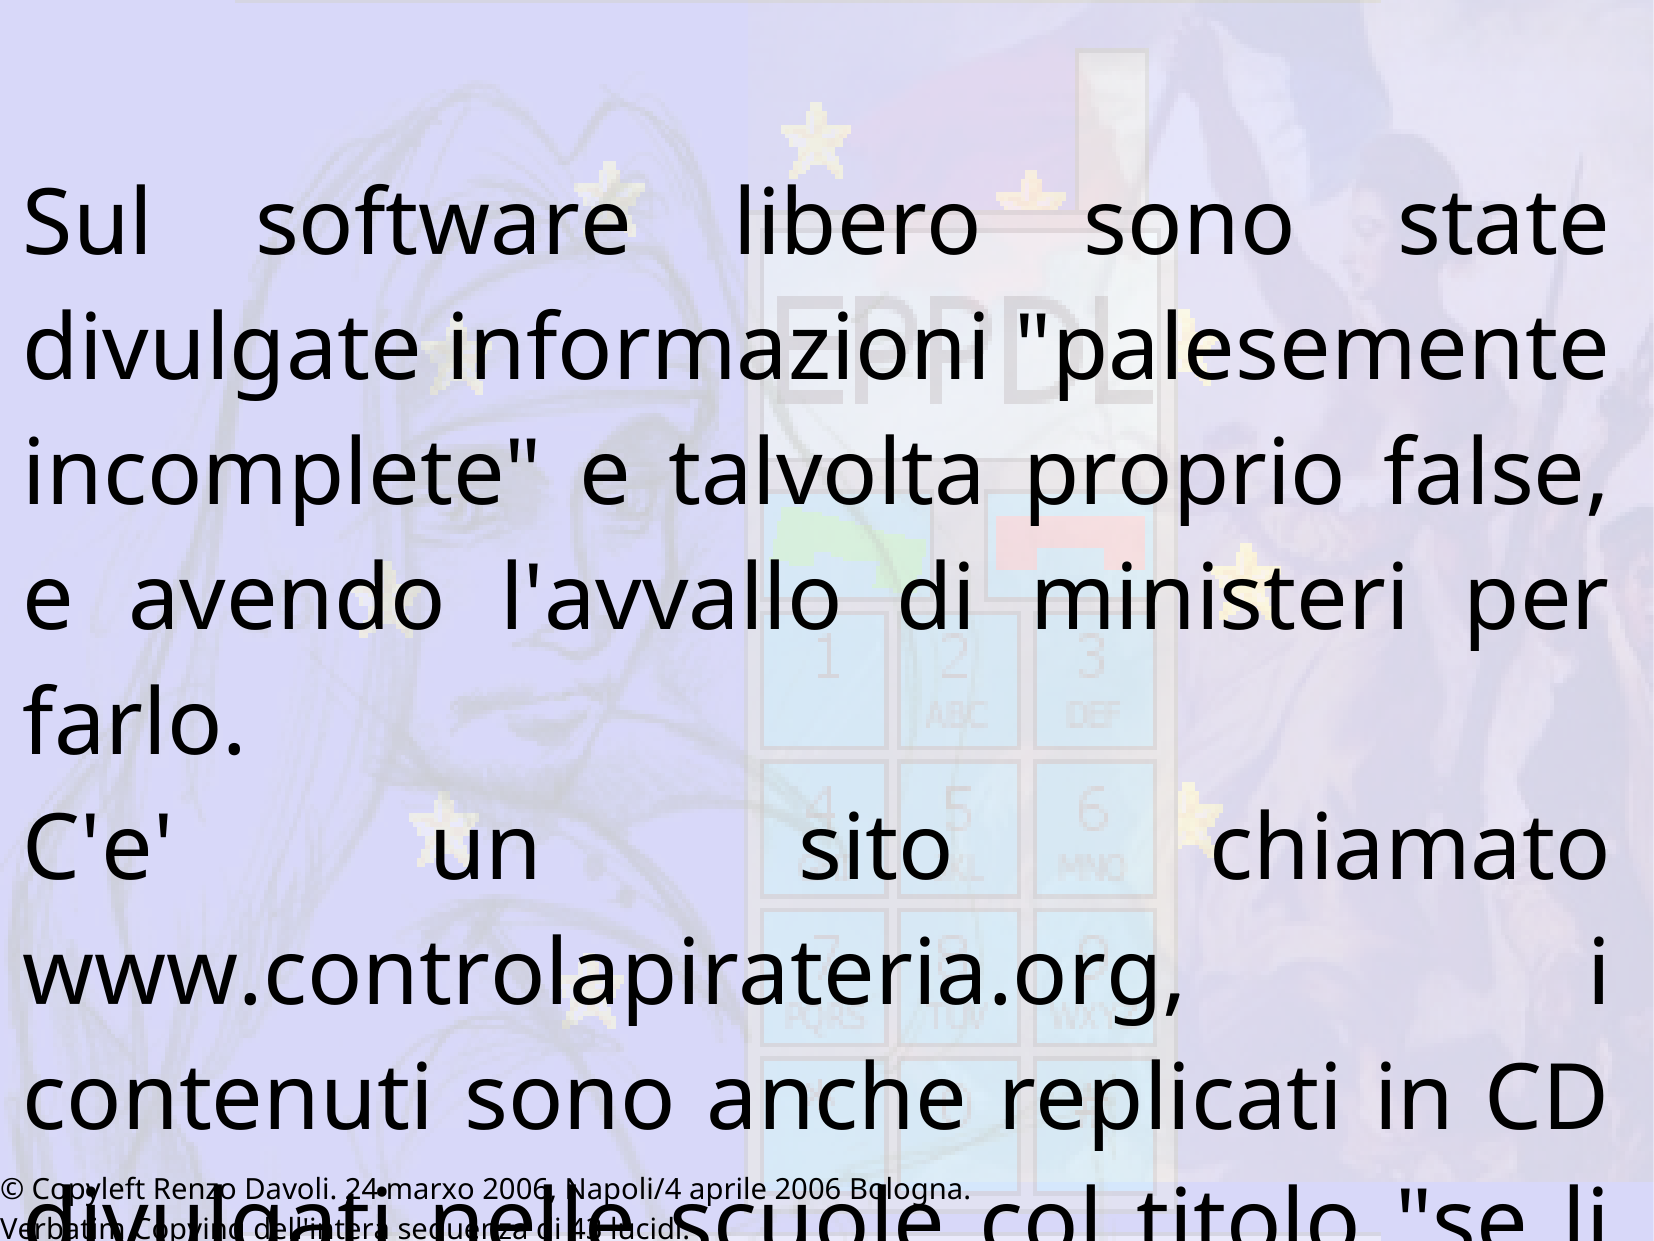

Sul software libero sono state divulgate informazioni "palesemente incomplete" e talvolta proprio false, e avendo l'avvallo di ministeri per farlo.
C'e' un sito chiamato www.controlapirateria.org, i contenuti sono anche replicati in CD divulgati nelle scuole col titolo "se li ami non li copi", il tutto col patrocinio del Ministero per l'Istruzione l'Universita' e la Ricerca.